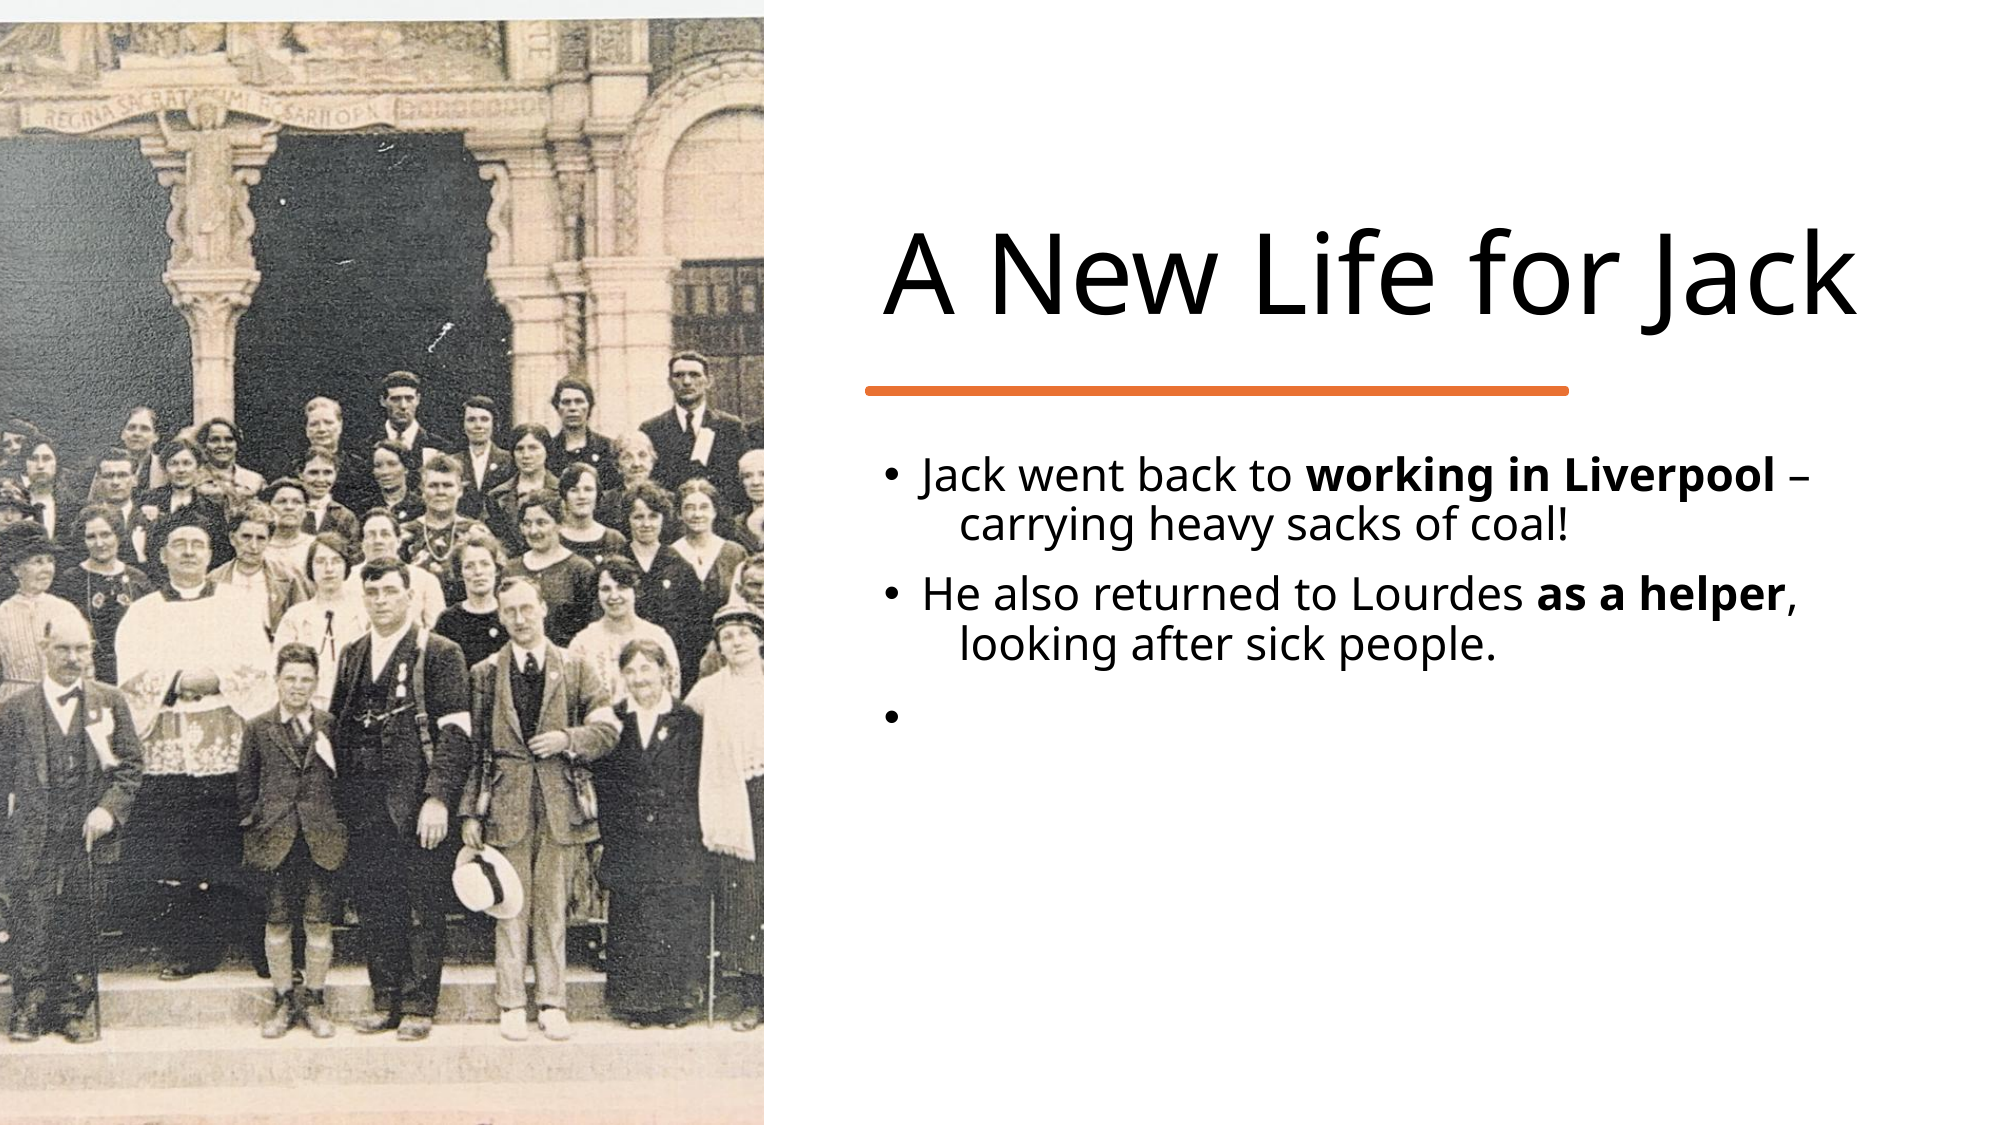

# A New Life for Jack
Jack went back to working in Liverpool – carrying heavy sacks of coal!
He also returned to Lourdes as a helper, looking after sick people.